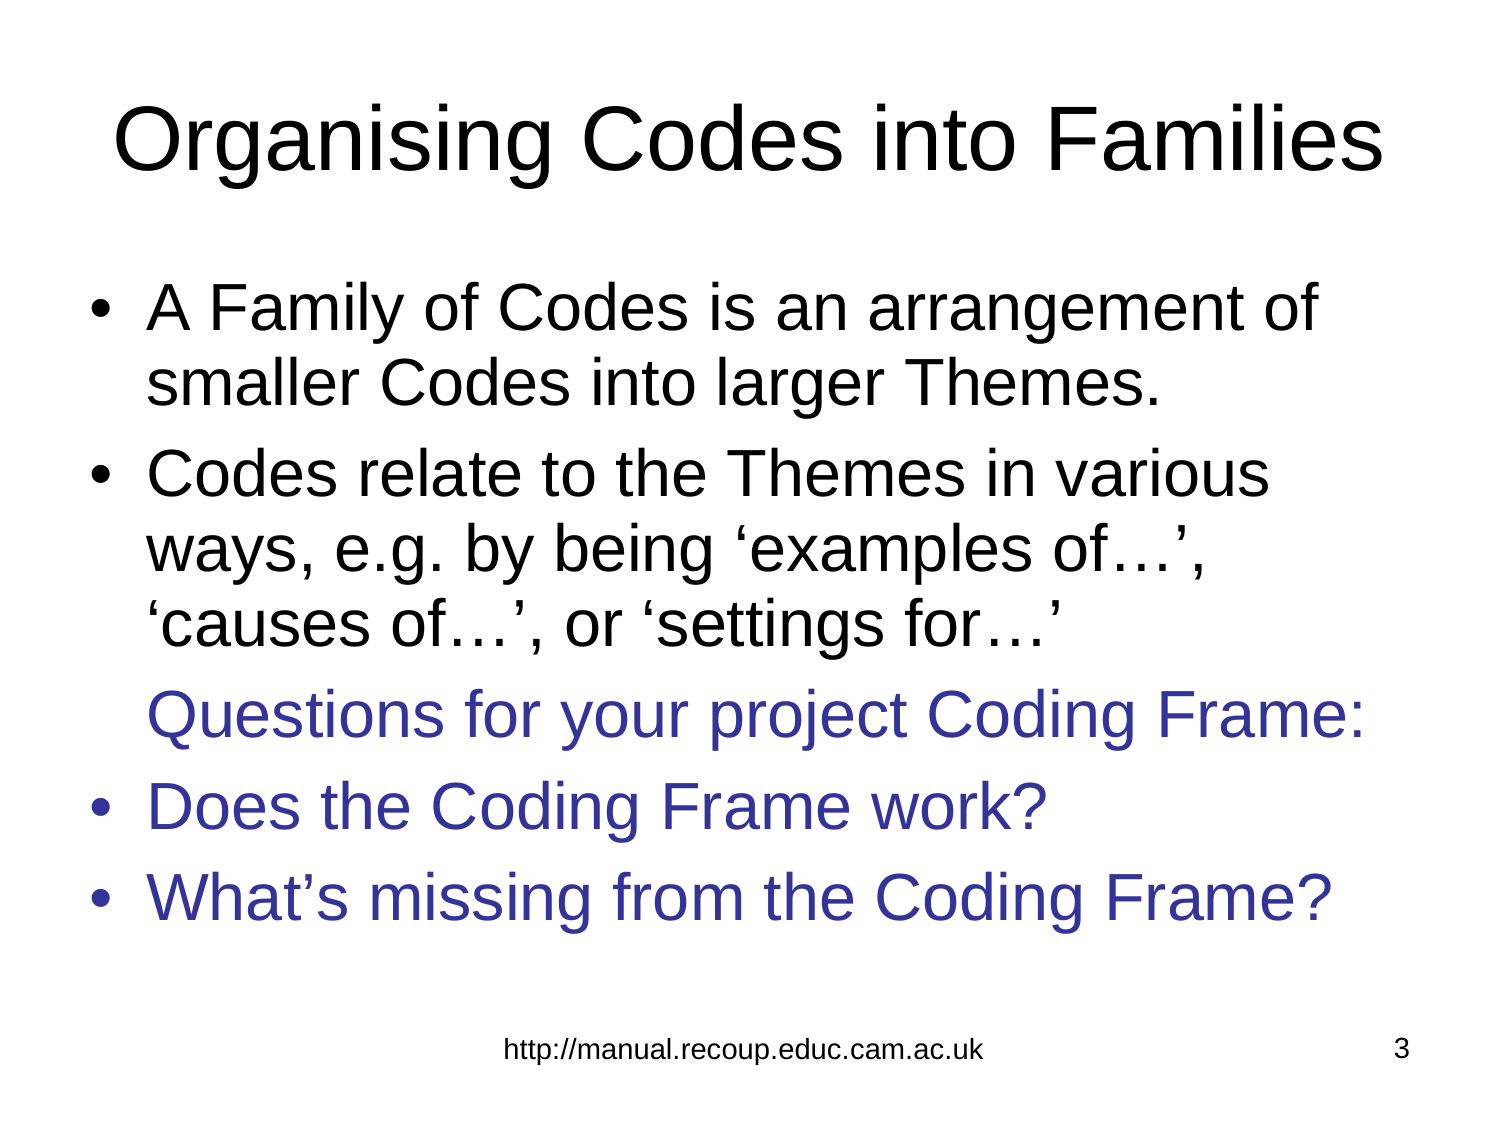

# Organising Codes into Families
A Family of Codes is an arrangement of smaller Codes into larger Themes.
Codes relate to the Themes in various ways, e.g. by being ‘examples of…’, ‘causes of…’, or ‘settings for…’
	Questions for your project Coding Frame:
Does the Coding Frame work?
What’s missing from the Coding Frame?
3
http://manual.recoup.educ.cam.ac.uk